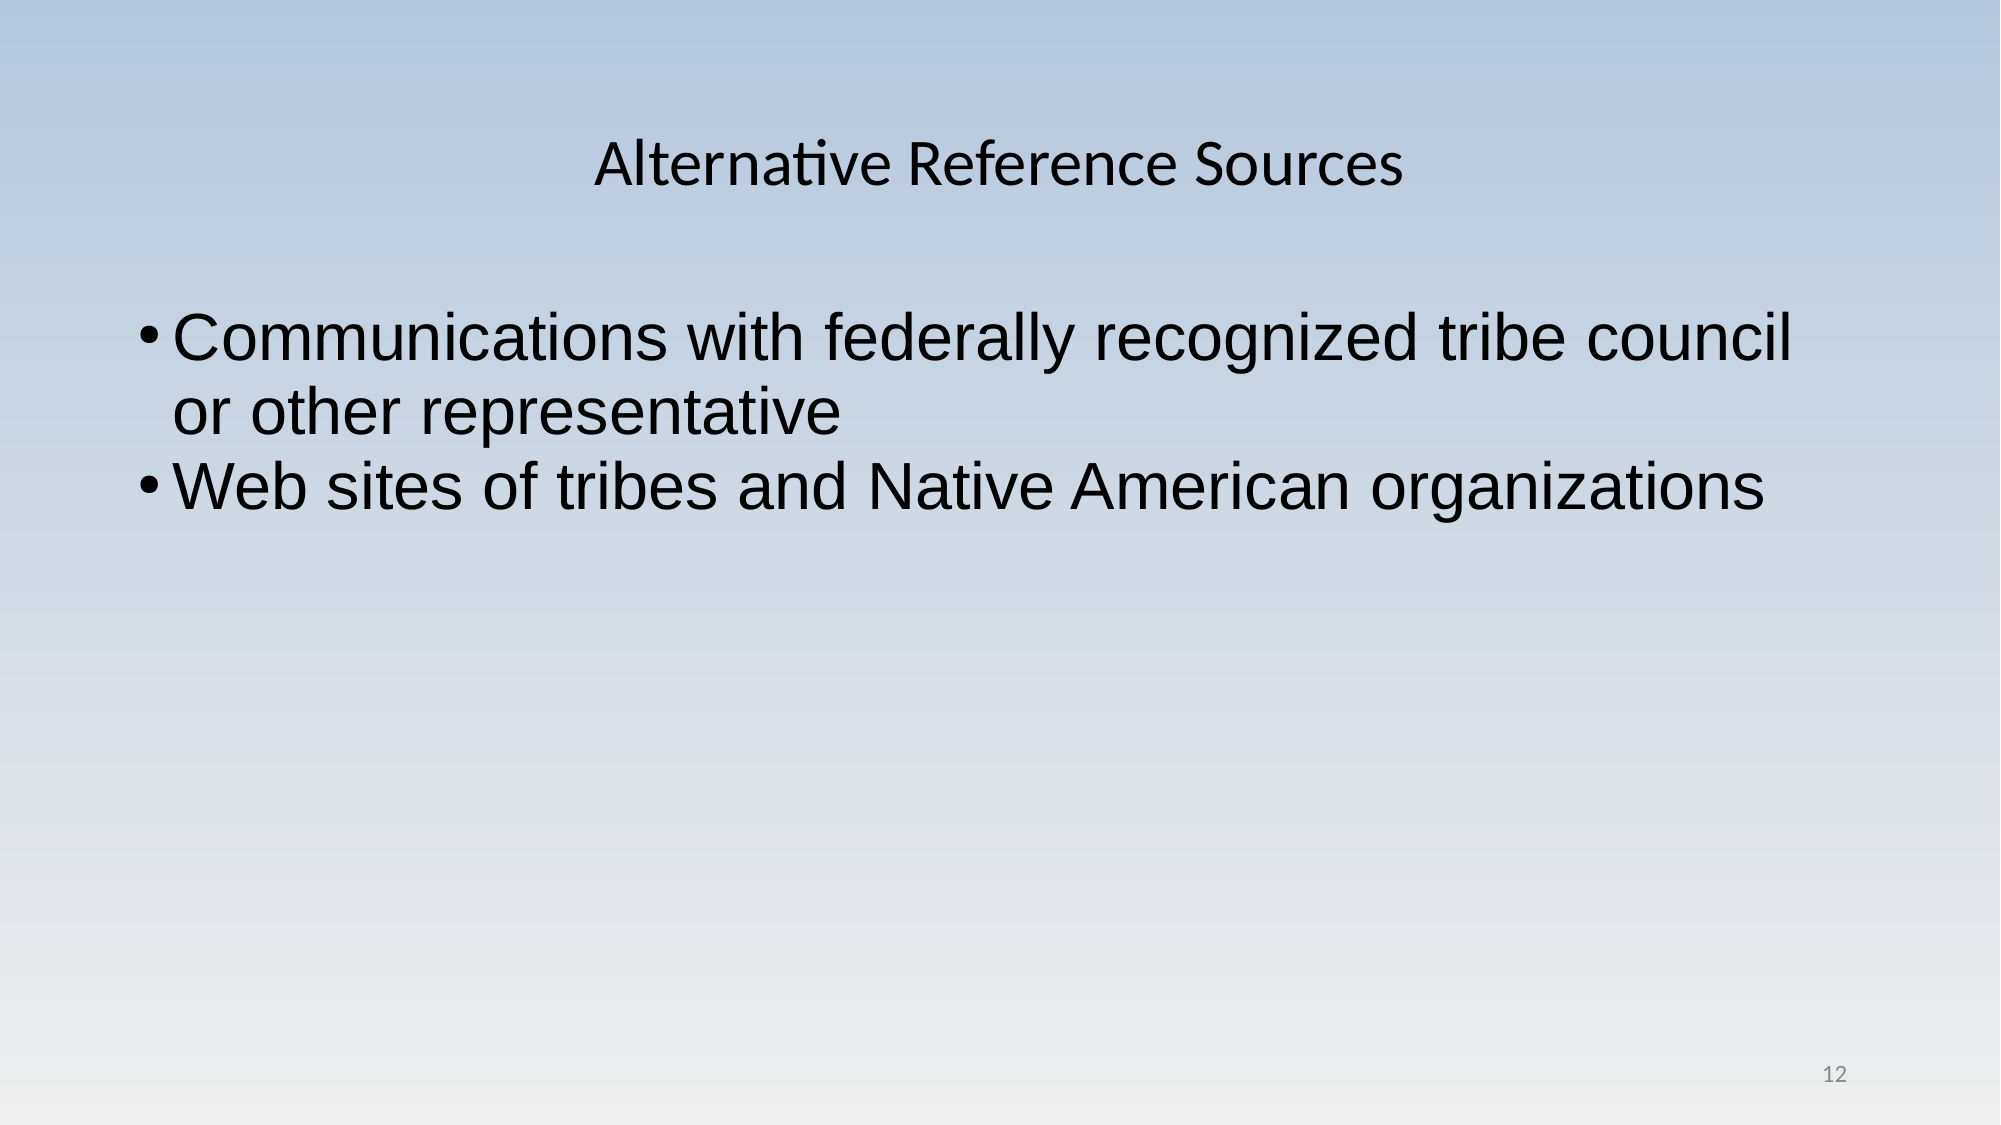

# Alternative Reference Sources
Communications with federally recognized tribe council or other representative
Web sites of tribes and Native American organizations
12